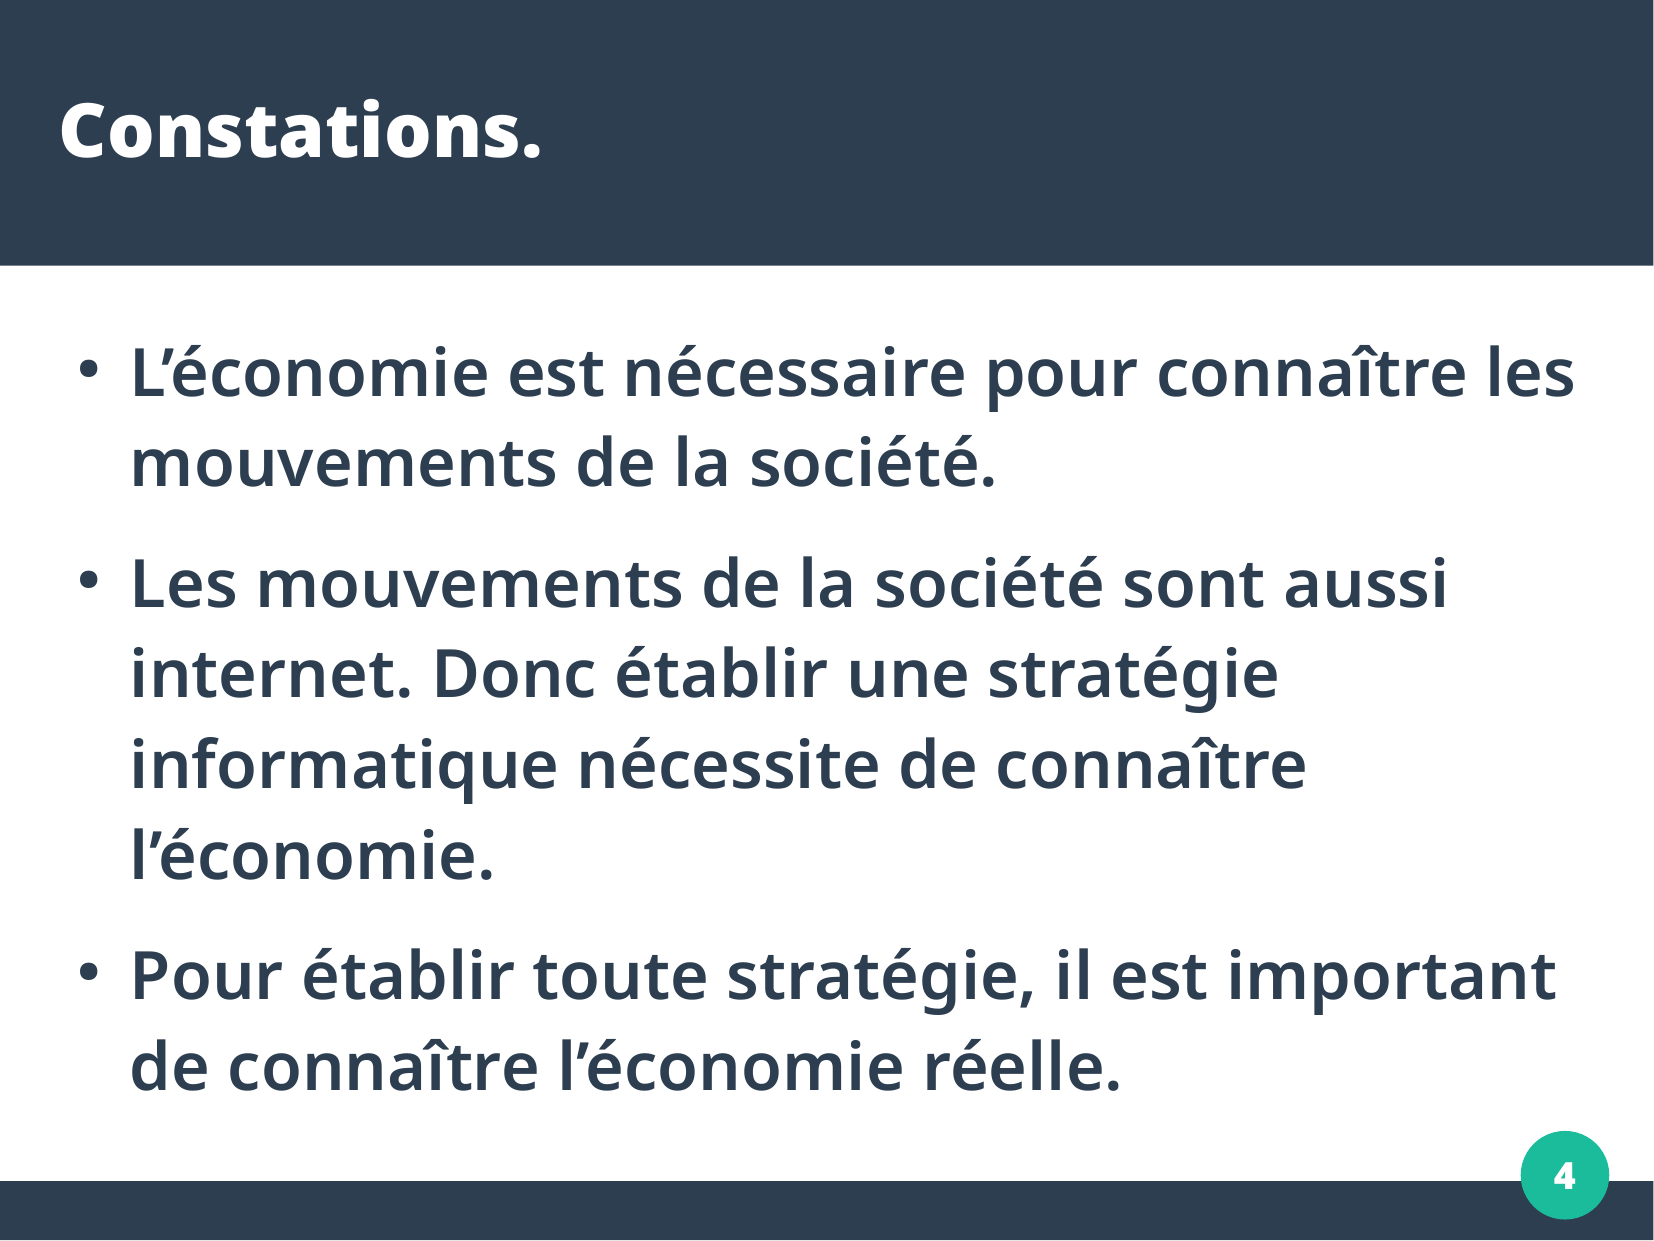

# Constations.
L’économie est nécessaire pour connaître les mouvements de la société.
Les mouvements de la société sont aussi internet. Donc établir une stratégie informatique nécessite de connaître l’économie.
Pour établir toute stratégie, il est important de connaître l’économie réelle.
4